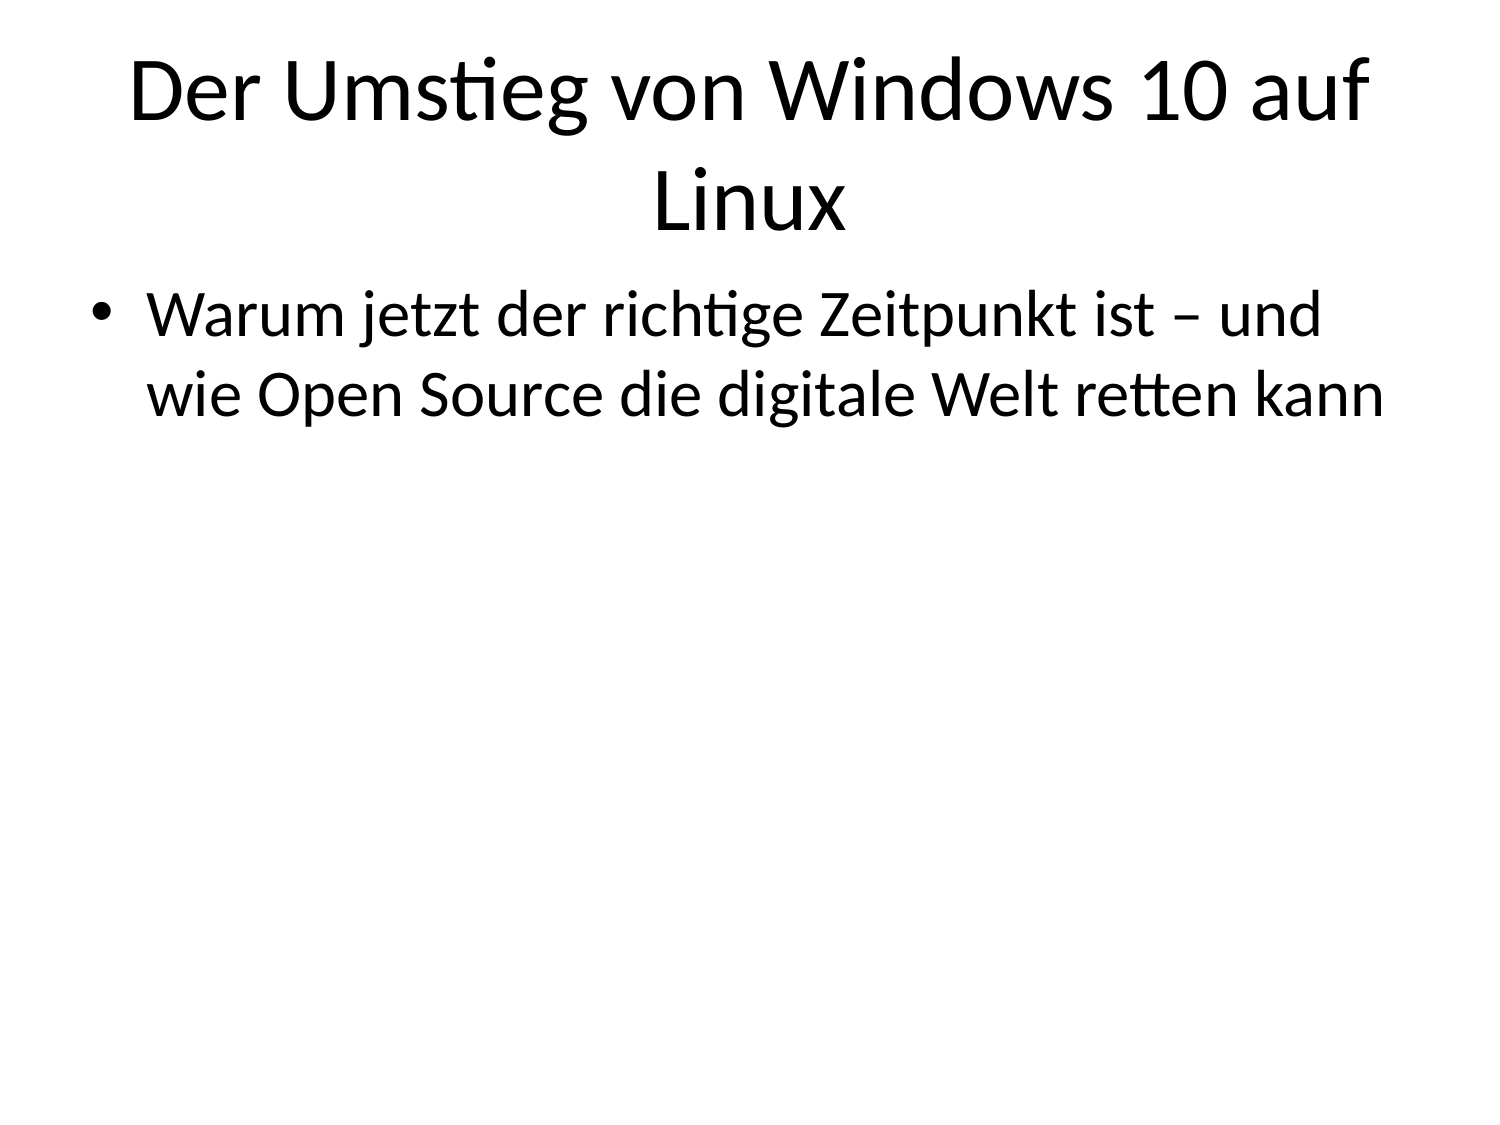

# Der Umstieg von Windows 10 auf Linux
Warum jetzt der richtige Zeitpunkt ist – und wie Open Source die digitale Welt retten kann